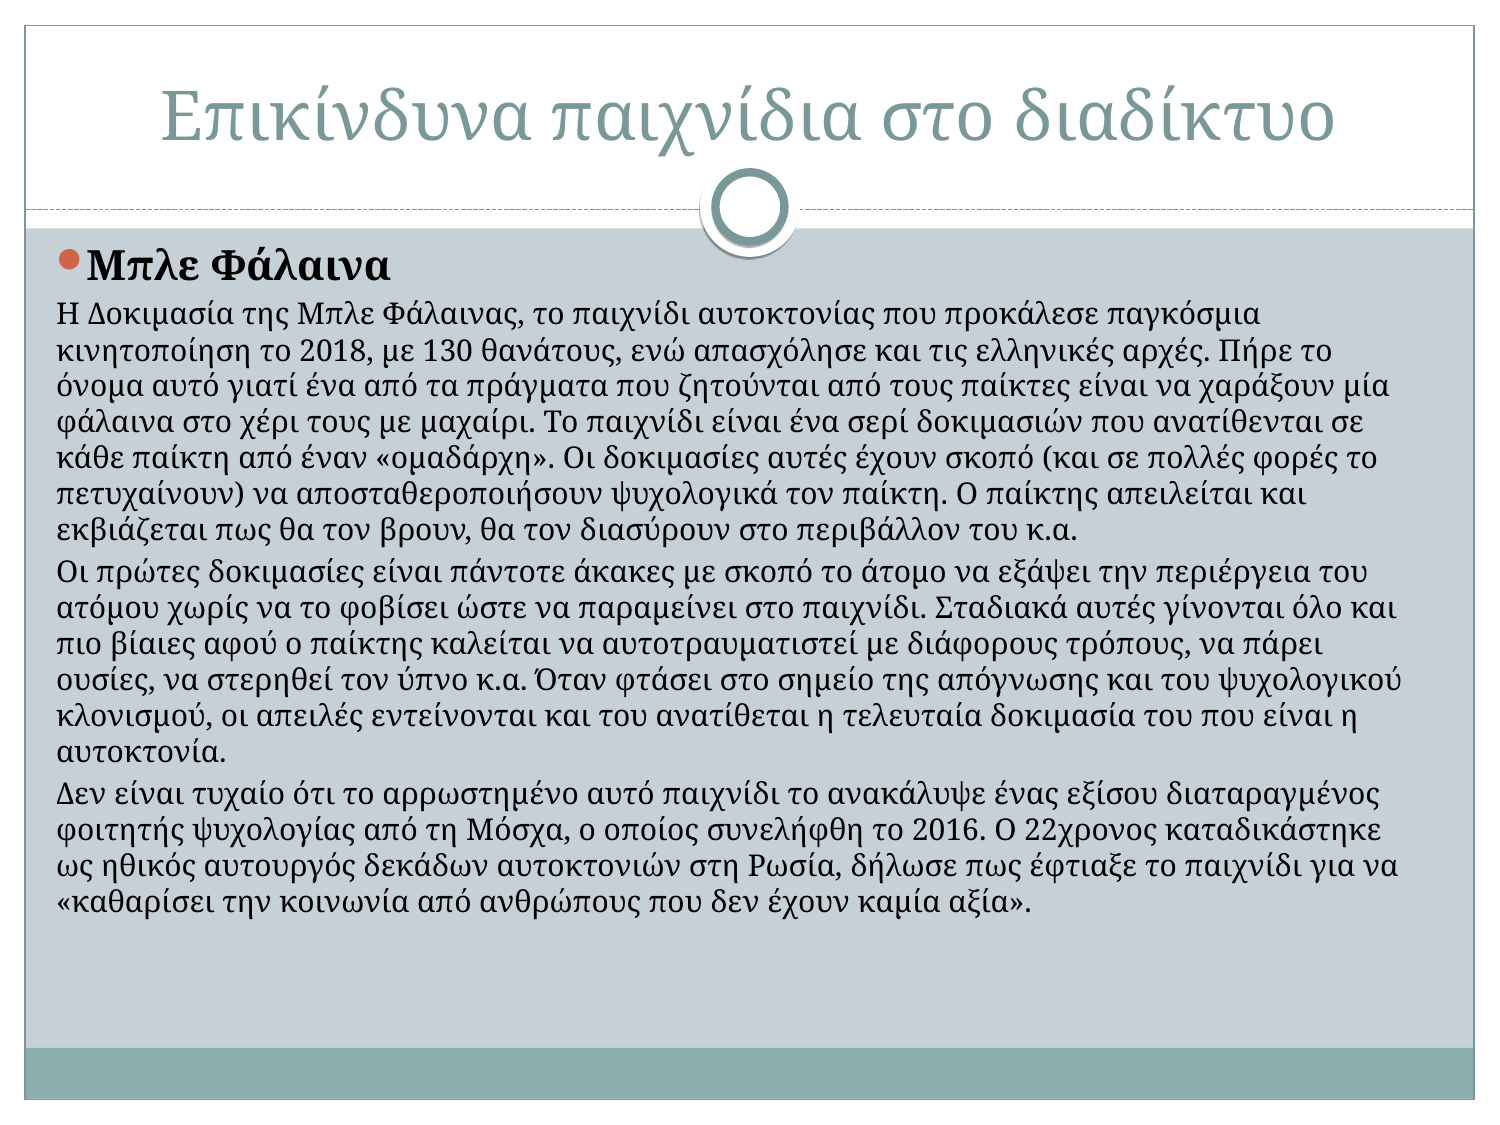

# Επικίνδυνα παιχνίδια στο διαδίκτυο
 Μπλε Φάλαινα
Η Δοκιμασία της Μπλε Φάλαινας, το παιχνίδι αυτοκτονίας που προκάλεσε παγκόσμια κινητοποίηση το 2018, με 130 θανάτους, ενώ απασχόλησε και τις ελληνικές αρχές. Πήρε το όνομα αυτό γιατί ένα από τα πράγματα που ζητούνται από τους παίκτες είναι να χαράξουν μία φάλαινα στο χέρι τους με μαχαίρι. Το παιχνίδι είναι ένα σερί δοκιμασιών που ανατίθενται σε κάθε παίκτη από έναν «ομαδάρχη». Οι δοκιμασίες αυτές έχουν σκοπό (και σε πολλές φορές το πετυχαίνουν) να αποσταθεροποιήσουν ψυχολογικά τον παίκτη. Ο παίκτης απειλείται και εκβιάζεται πως θα τον βρουν, θα τον διασύρουν στο περιβάλλον του κ.α.
Οι πρώτες δοκιμασίες είναι πάντοτε άκακες με σκοπό το άτομο να εξάψει την περιέργεια του ατόμου χωρίς να το φοβίσει ώστε να παραμείνει στο παιχνίδι. Σταδιακά αυτές γίνονται όλο και πιο βίαιες αφού ο παίκτης καλείται να αυτοτραυματιστεί με διάφορους τρόπους, να πάρει ουσίες, να στερηθεί τον ύπνο κ.α. Όταν φτάσει στο σημείο της απόγνωσης και του ψυχολογικού κλονισμού, οι απειλές εντείνονται και του ανατίθεται η τελευταία δοκιμασία του που είναι η αυτοκτονία.
Δεν είναι τυχαίο ότι το αρρωστημένο αυτό παιχνίδι το ανακάλυψε ένας εξίσου διαταραγμένος φοιτητής ψυχολογίας από τη Μόσχα, ο οποίος συνελήφθη το 2016. Ο 22χρονος καταδικάστηκε ως ηθικός αυτουργός δεκάδων αυτοκτονιών στη Ρωσία, δήλωσε πως έφτιαξε το παιχνίδι για να «καθαρίσει την κοινωνία από ανθρώπους που δεν έχουν καμία αξία».